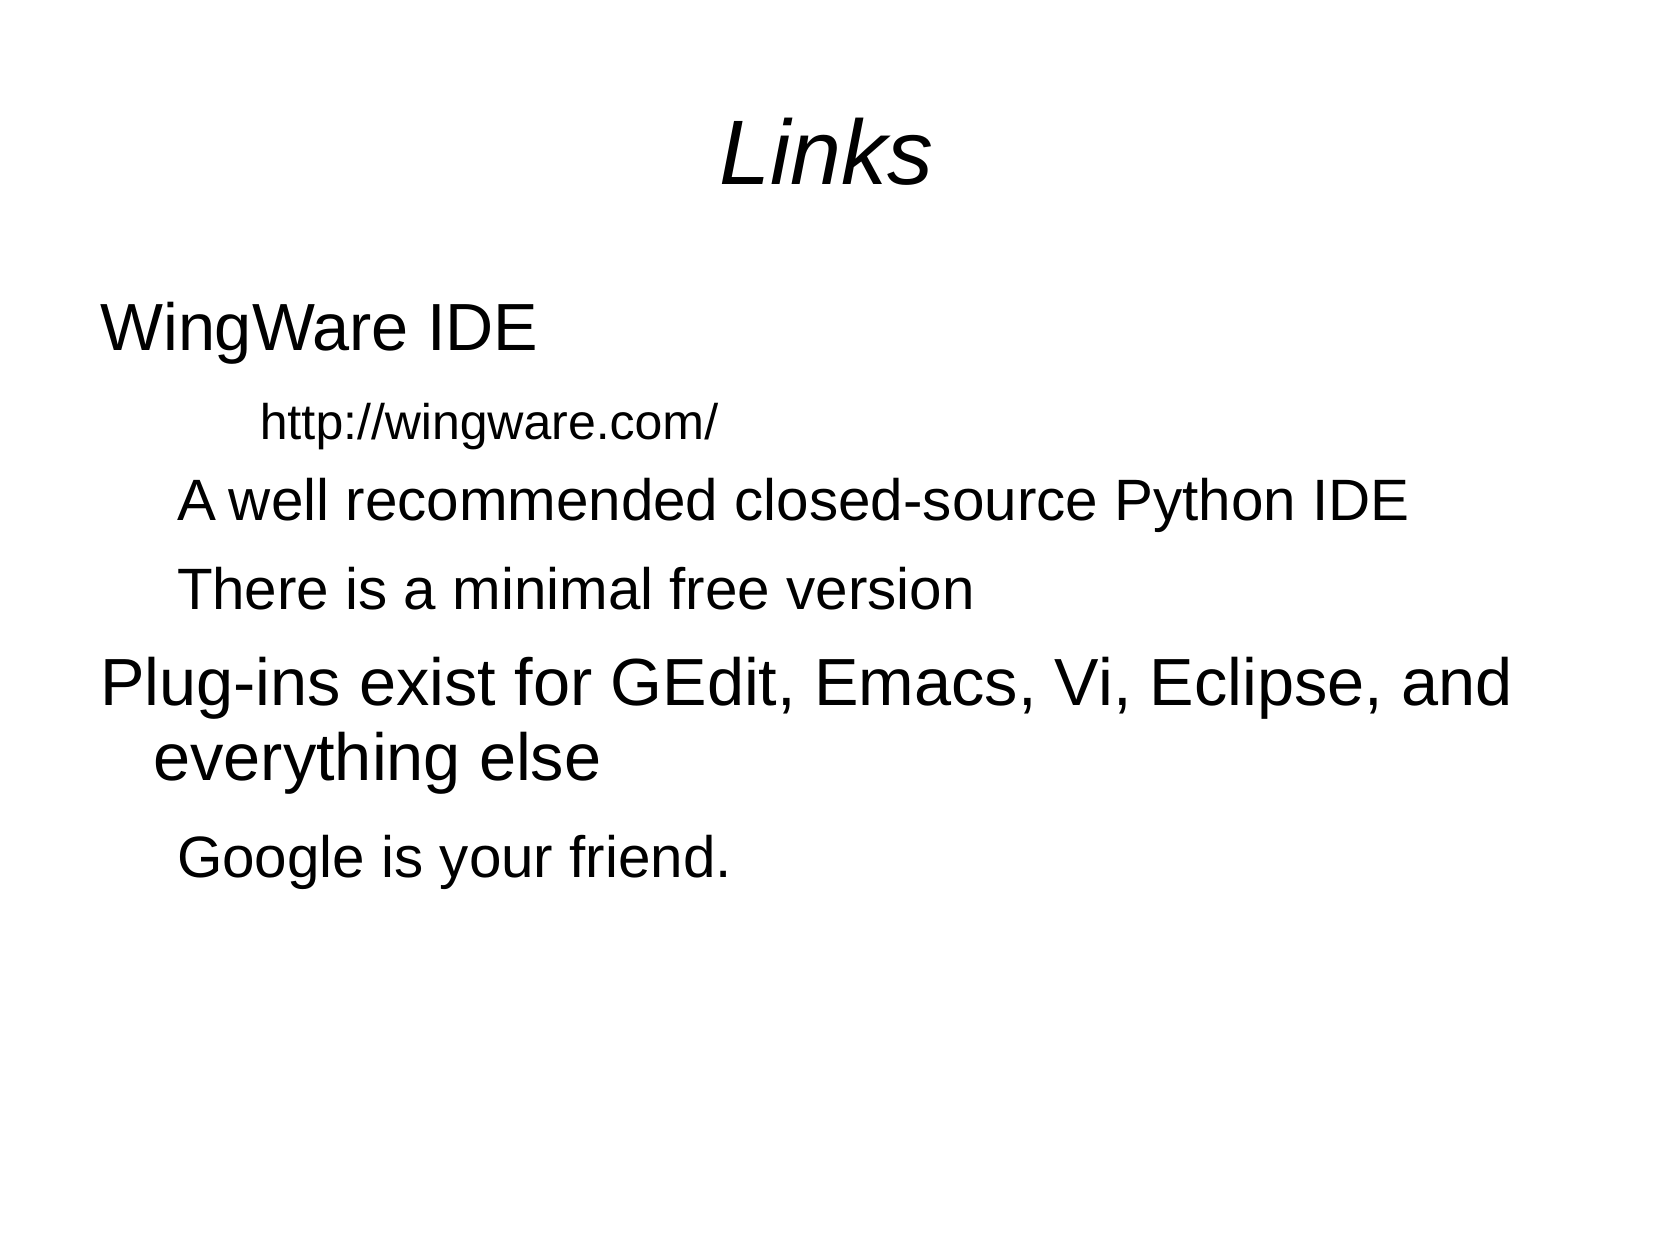

# Links
WingWare IDE
http://wingware.com/
A well recommended closed-source Python IDE
There is a minimal free version
Plug-ins exist for GEdit, Emacs, Vi, Eclipse, and everything else
Google is your friend.